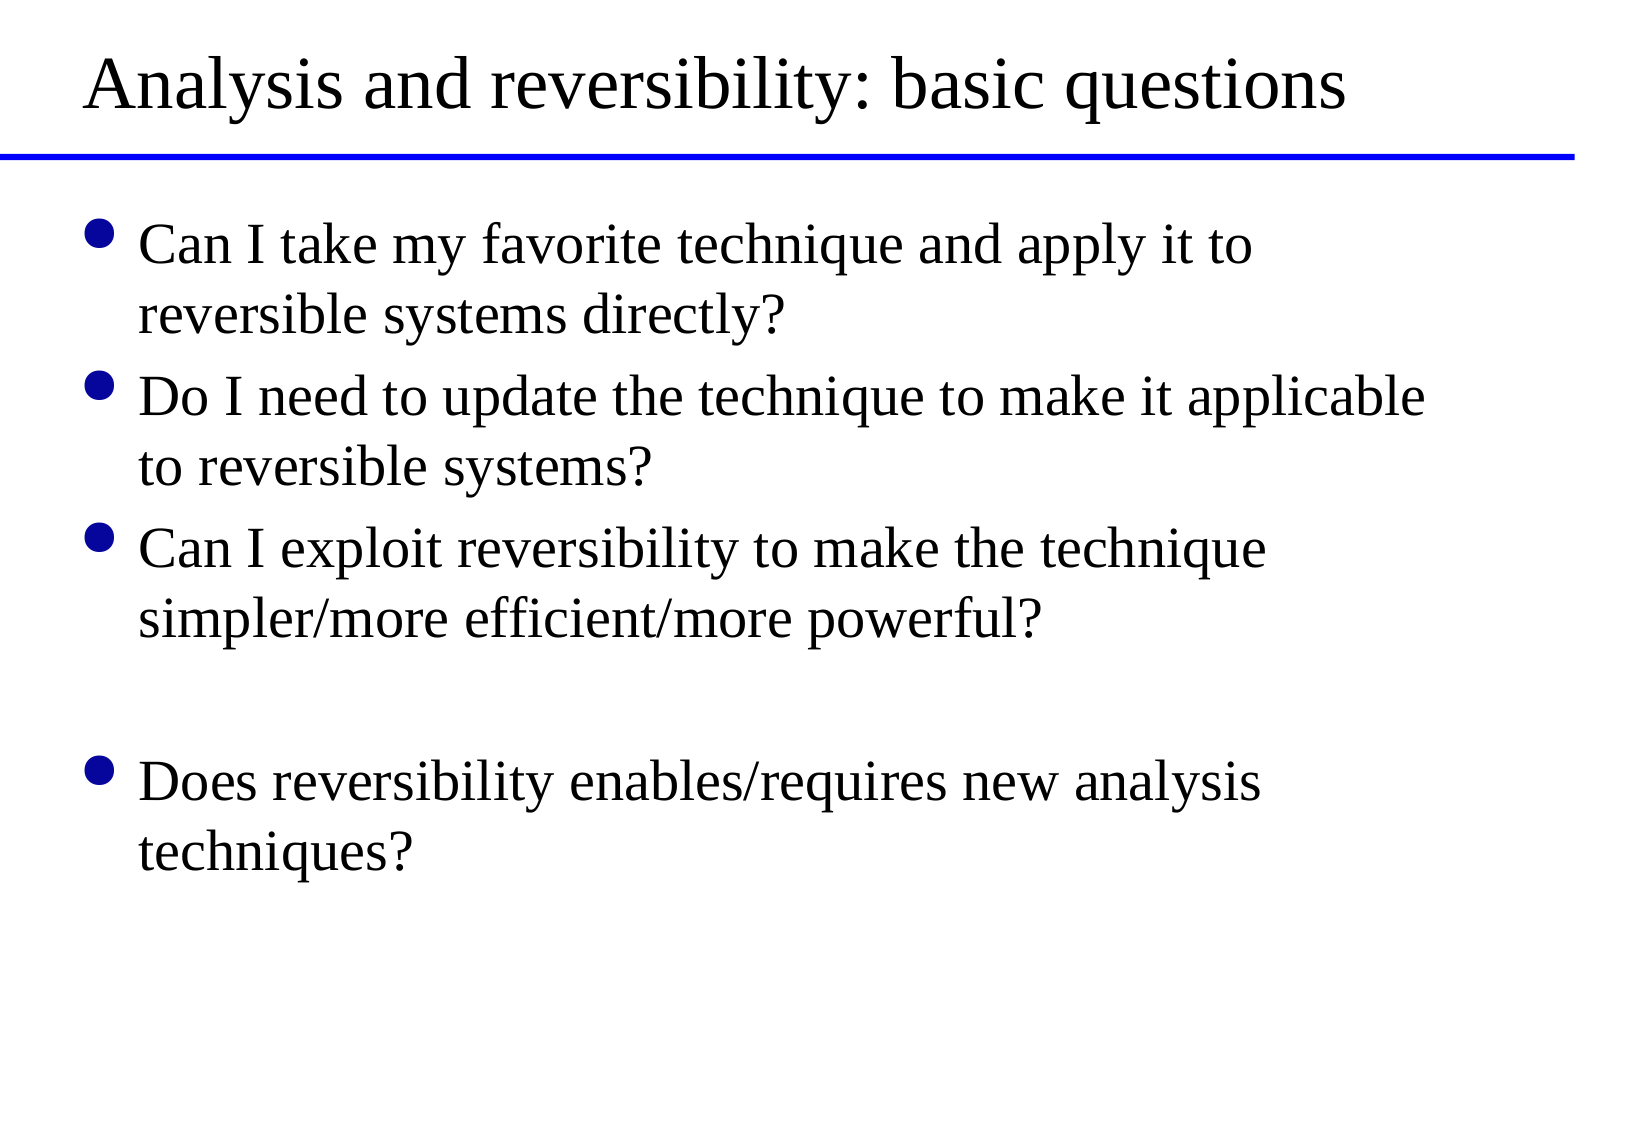

# Analysis and reversibility: basic questions
Can I take my favorite technique and apply it to reversible systems directly?
Do I need to update the technique to make it applicable to reversible systems?
Can I exploit reversibility to make the technique simpler/more efficient/more powerful?
Does reversibility enables/requires new analysis techniques?